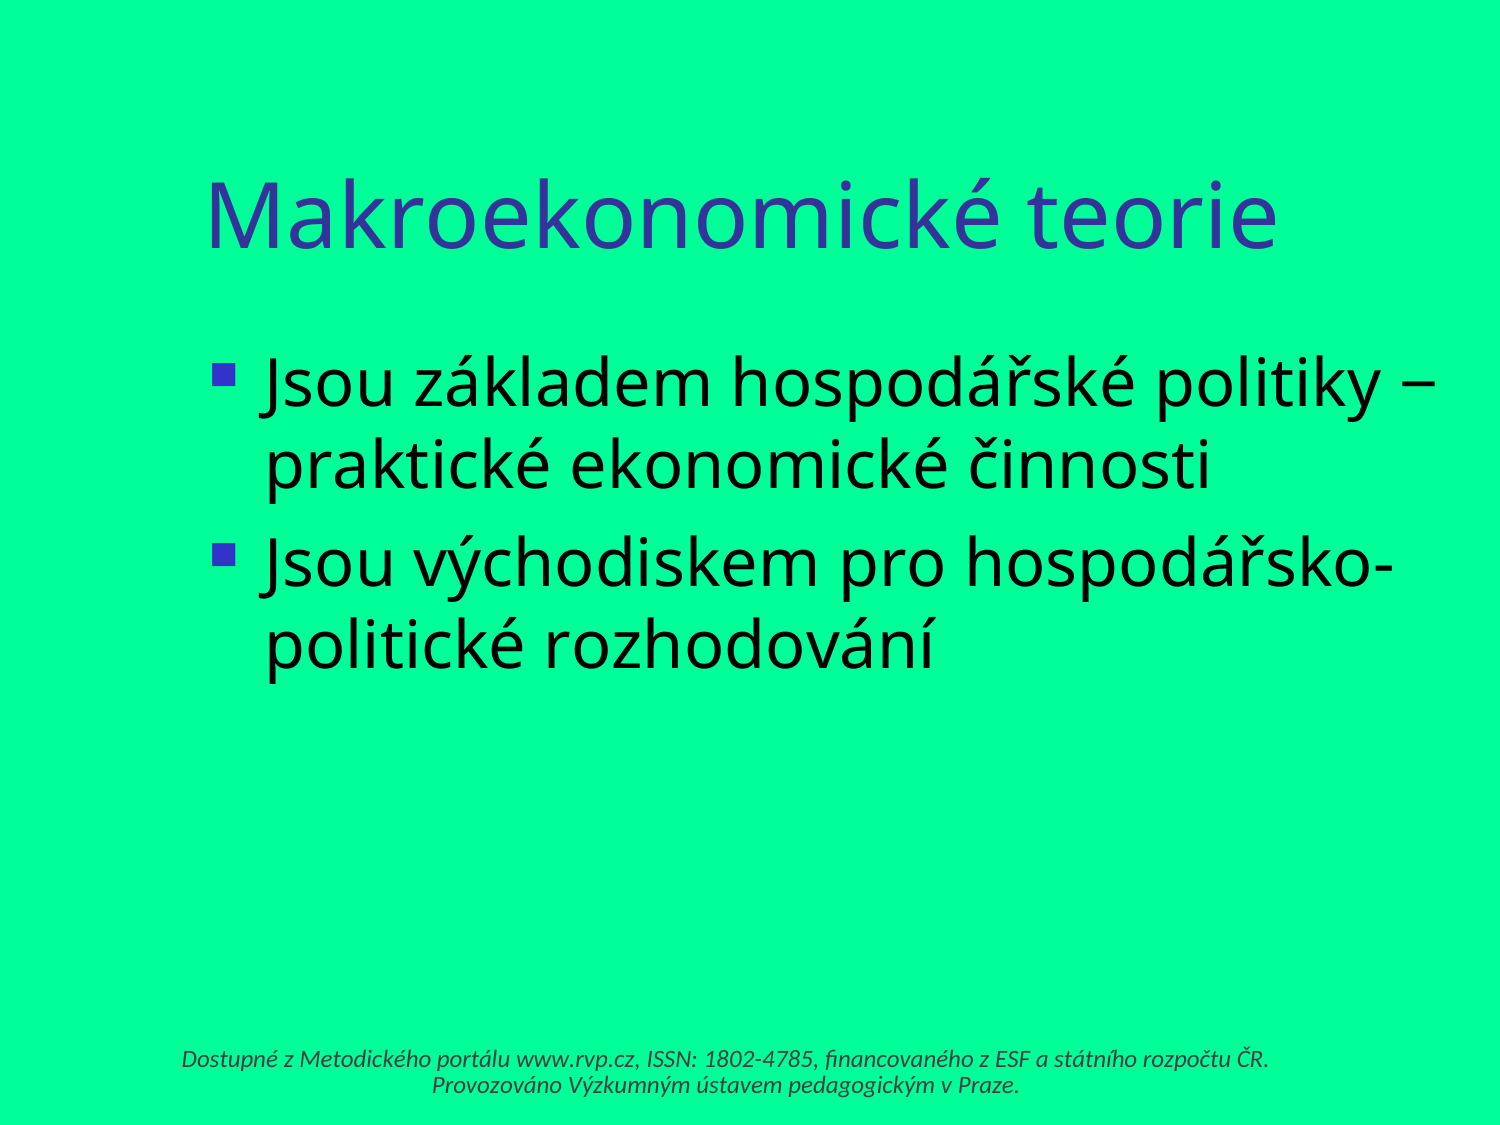

# Makroekonomické teorie
Jsou základem hospodářské politiky − praktické ekonomické činnosti
Jsou východiskem pro hospodářsko-politické rozhodování
Dostupné z Metodického portálu www.rvp.cz, ISSN: 1802-4785, financovaného z ESF a státního rozpočtu ČR. Provozováno Výzkumným ústavem pedagogickým v Praze.